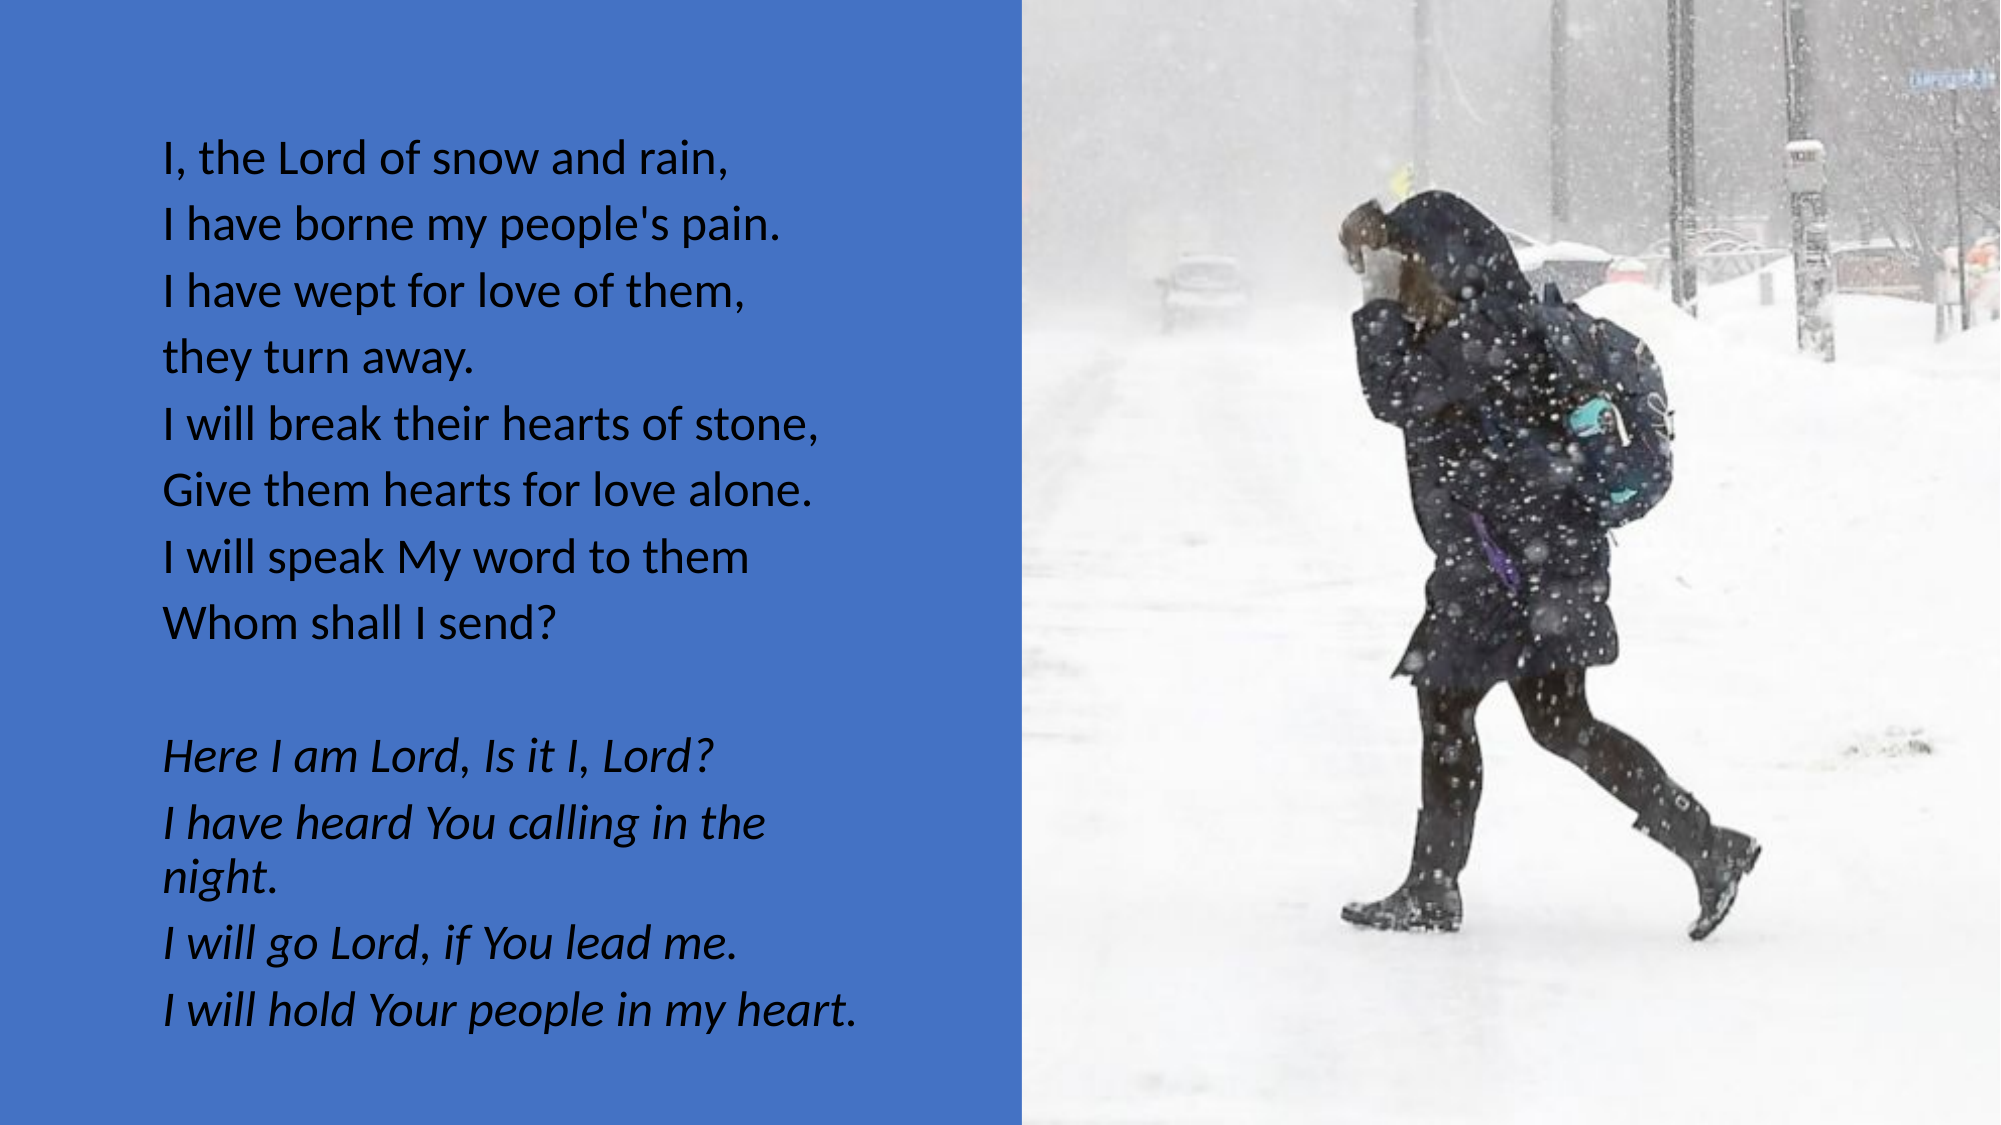

I, the Lord of snow and rain,
I have borne my people's pain.
I have wept for love of them,
they turn away.
I will break their hearts of stone,
Give them hearts for love alone.
I will speak My word to them
Whom shall I send?
Here I am Lord, Is it I, Lord?
I have heard You calling in the night.
I will go Lord, if You lead me.
I will hold Your people in my heart.